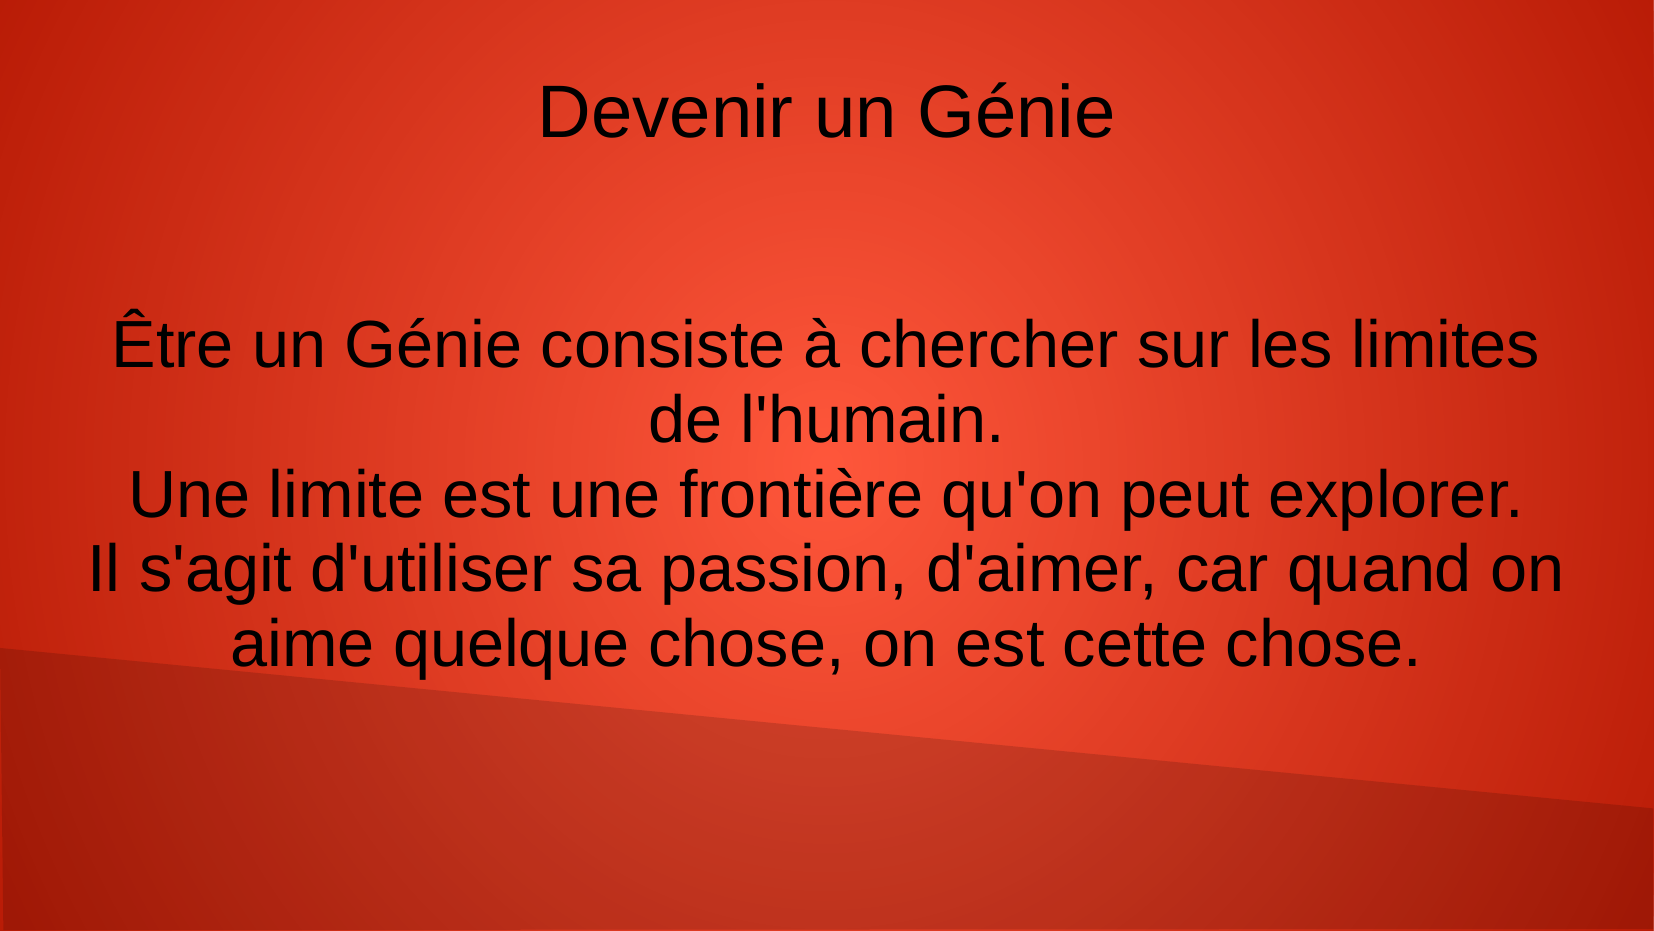

# Devenir un Génie
Être un Génie consiste à chercher sur les limites de l'humain.
Une limite est une frontière qu'on peut explorer.
Il s'agit d'utiliser sa passion, d'aimer, car quand on aime quelque chose, on est cette chose.